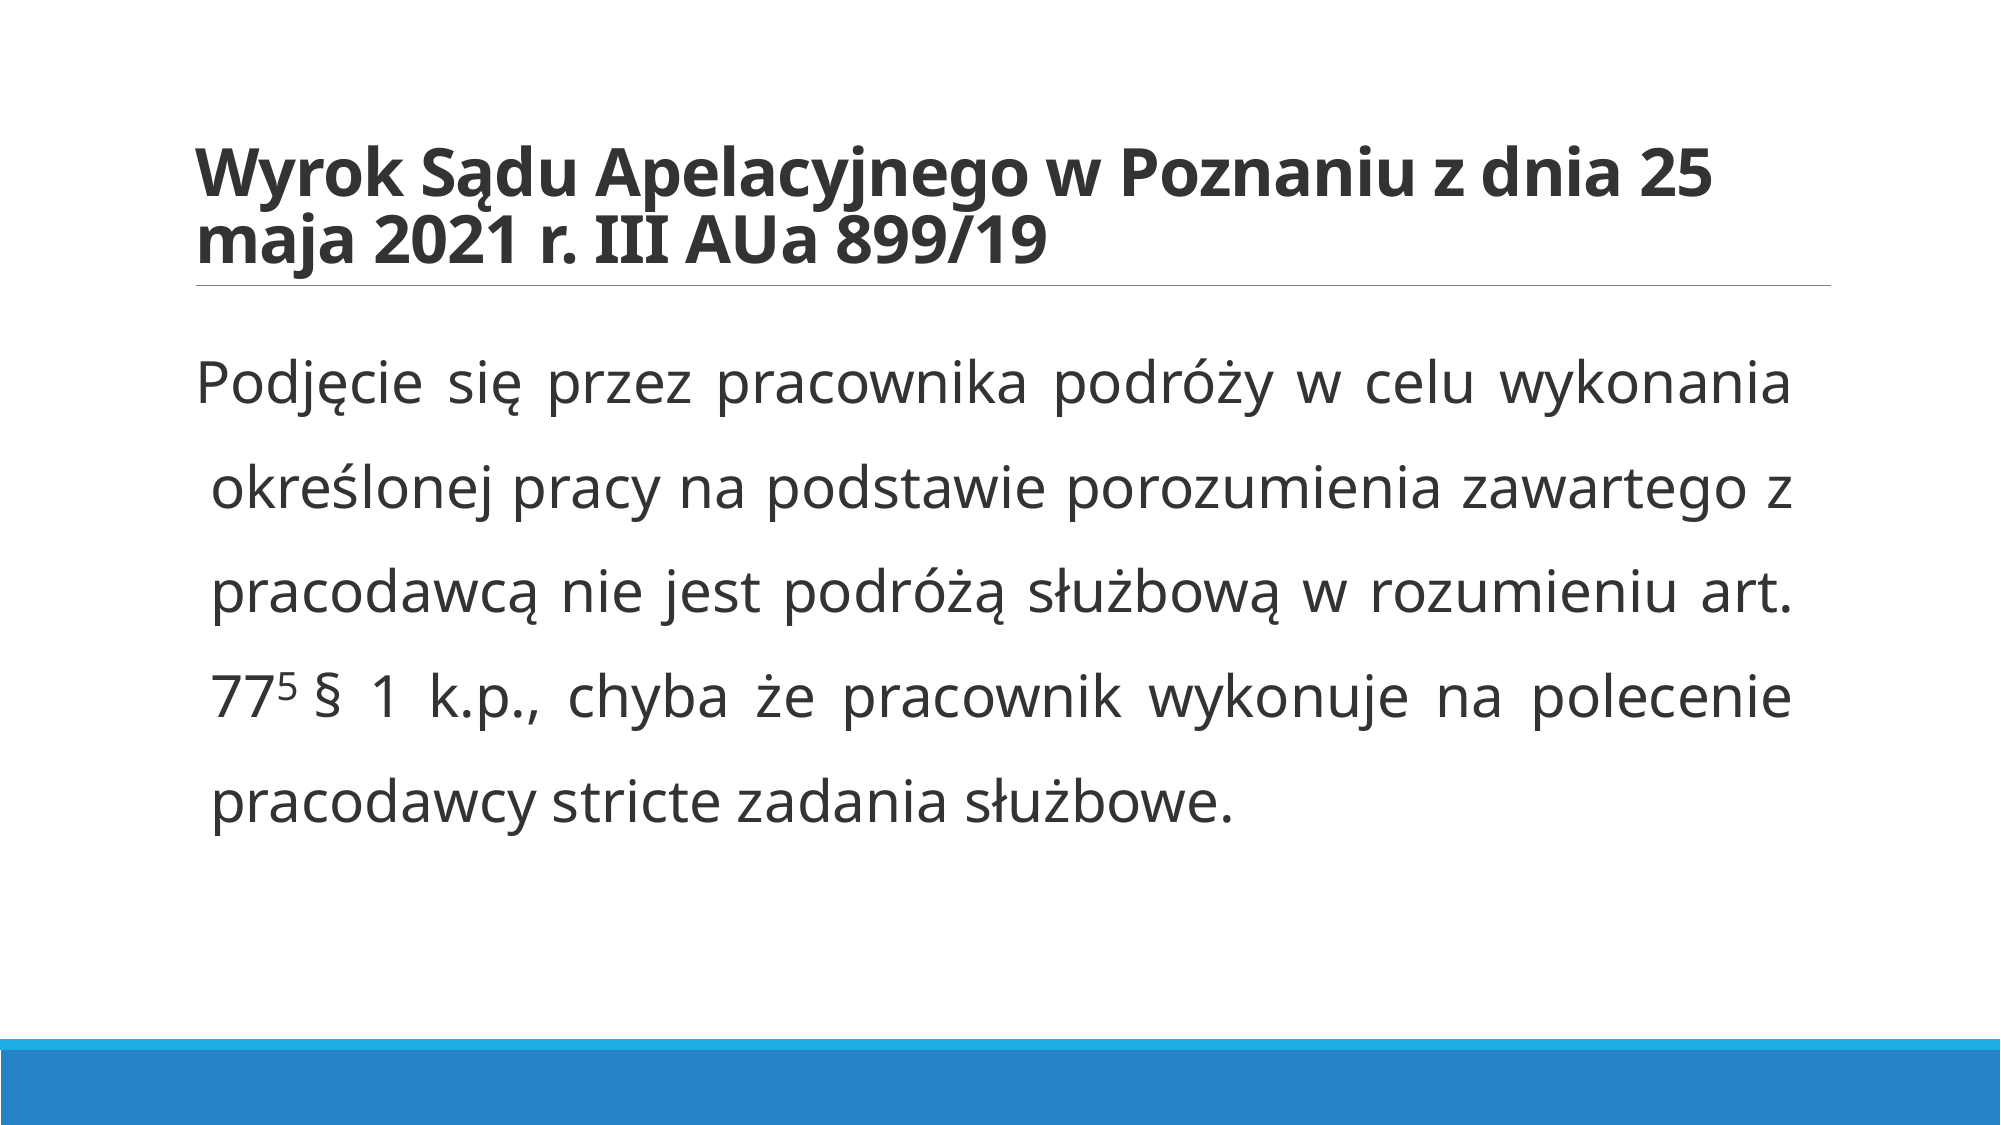

# Wyrok Sądu Apelacyjnego w Poznaniu z dnia 25 maja 2021 r. III AUa 899/19
Podjęcie się przez pracownika podróży w celu wykonania określonej pracy na podstawie porozumienia zawartego z pracodawcą nie jest podróżą służbową w rozumieniu art. 775 § 1 k.p., chyba że pracownik wykonuje na polecenie pracodawcy stricte zadania służbowe.